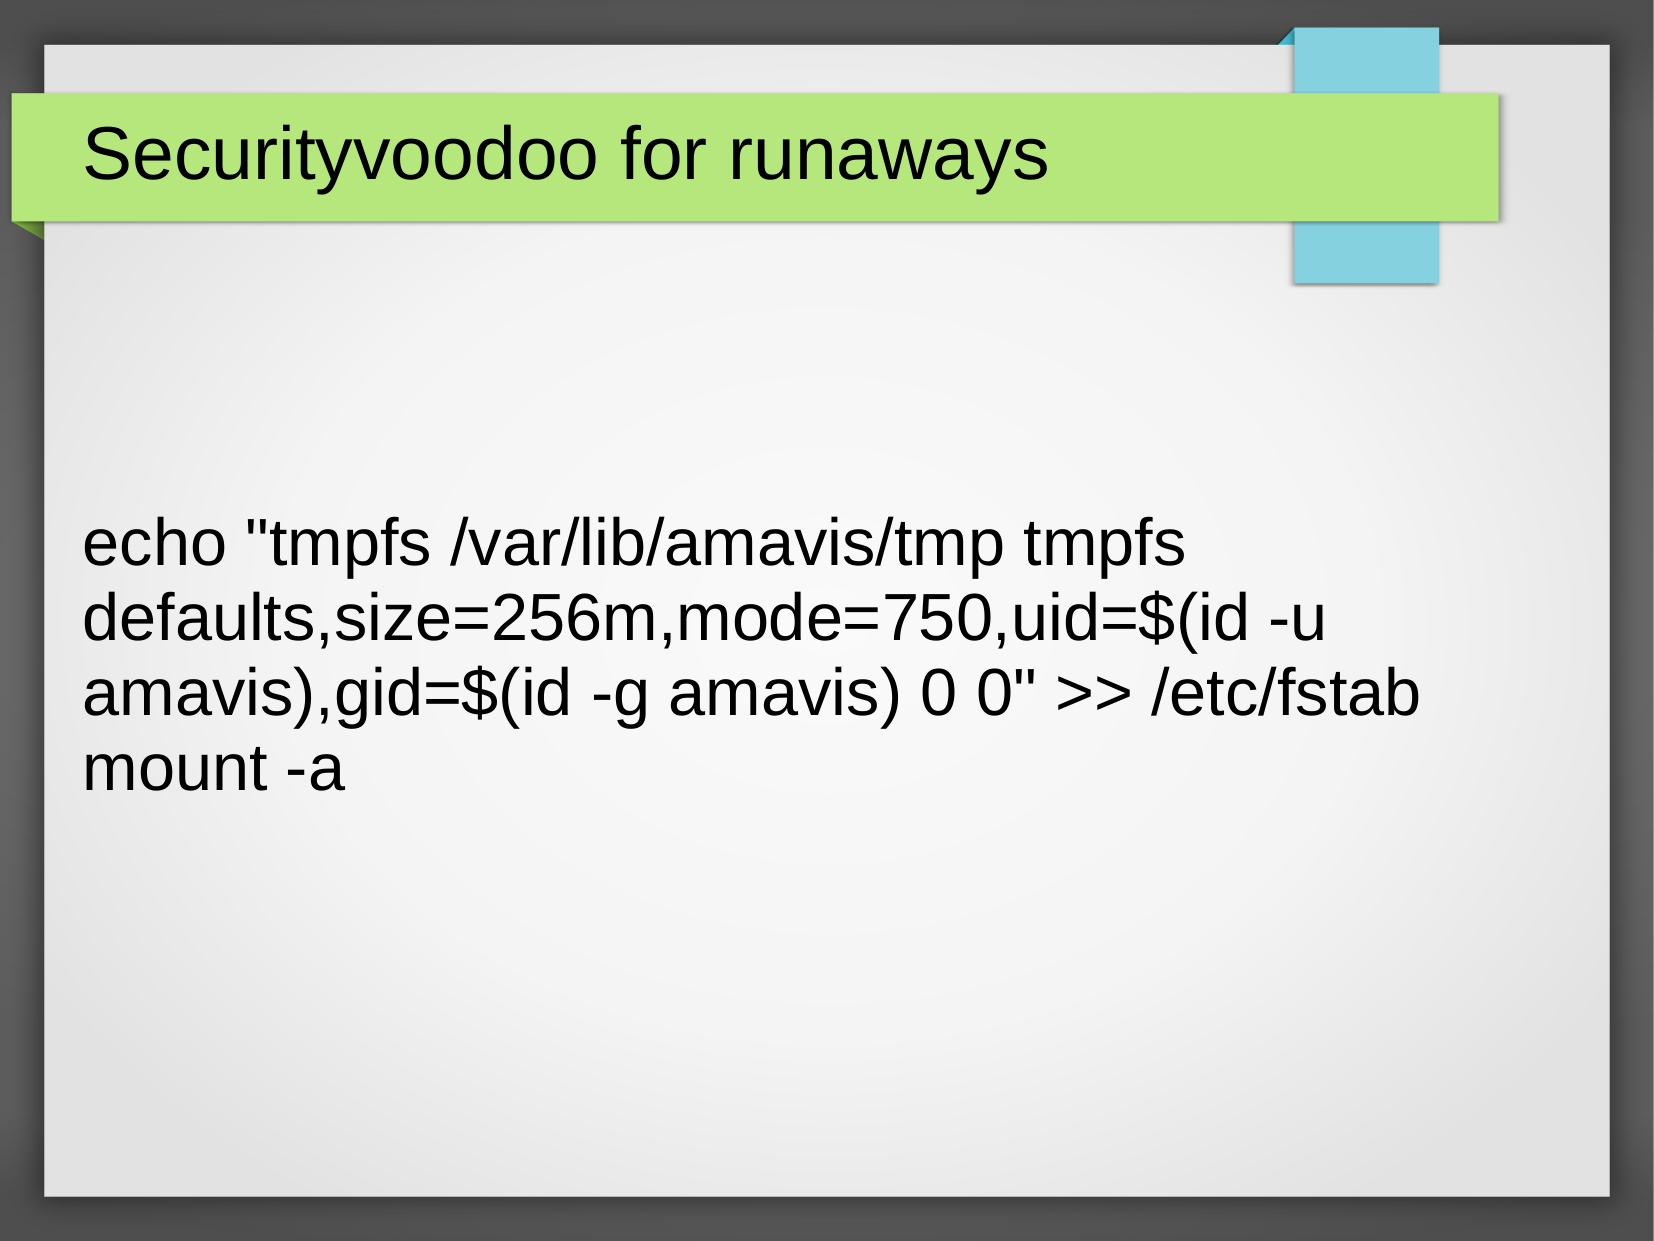

# Securityvoodoo for runaways
echo "tmpfs /var/lib/amavis/tmp tmpfs defaults,size=256m,mode=750,uid=$(id -u amavis),gid=$(id -g amavis) 0 0" >> /etc/fstab
mount -a